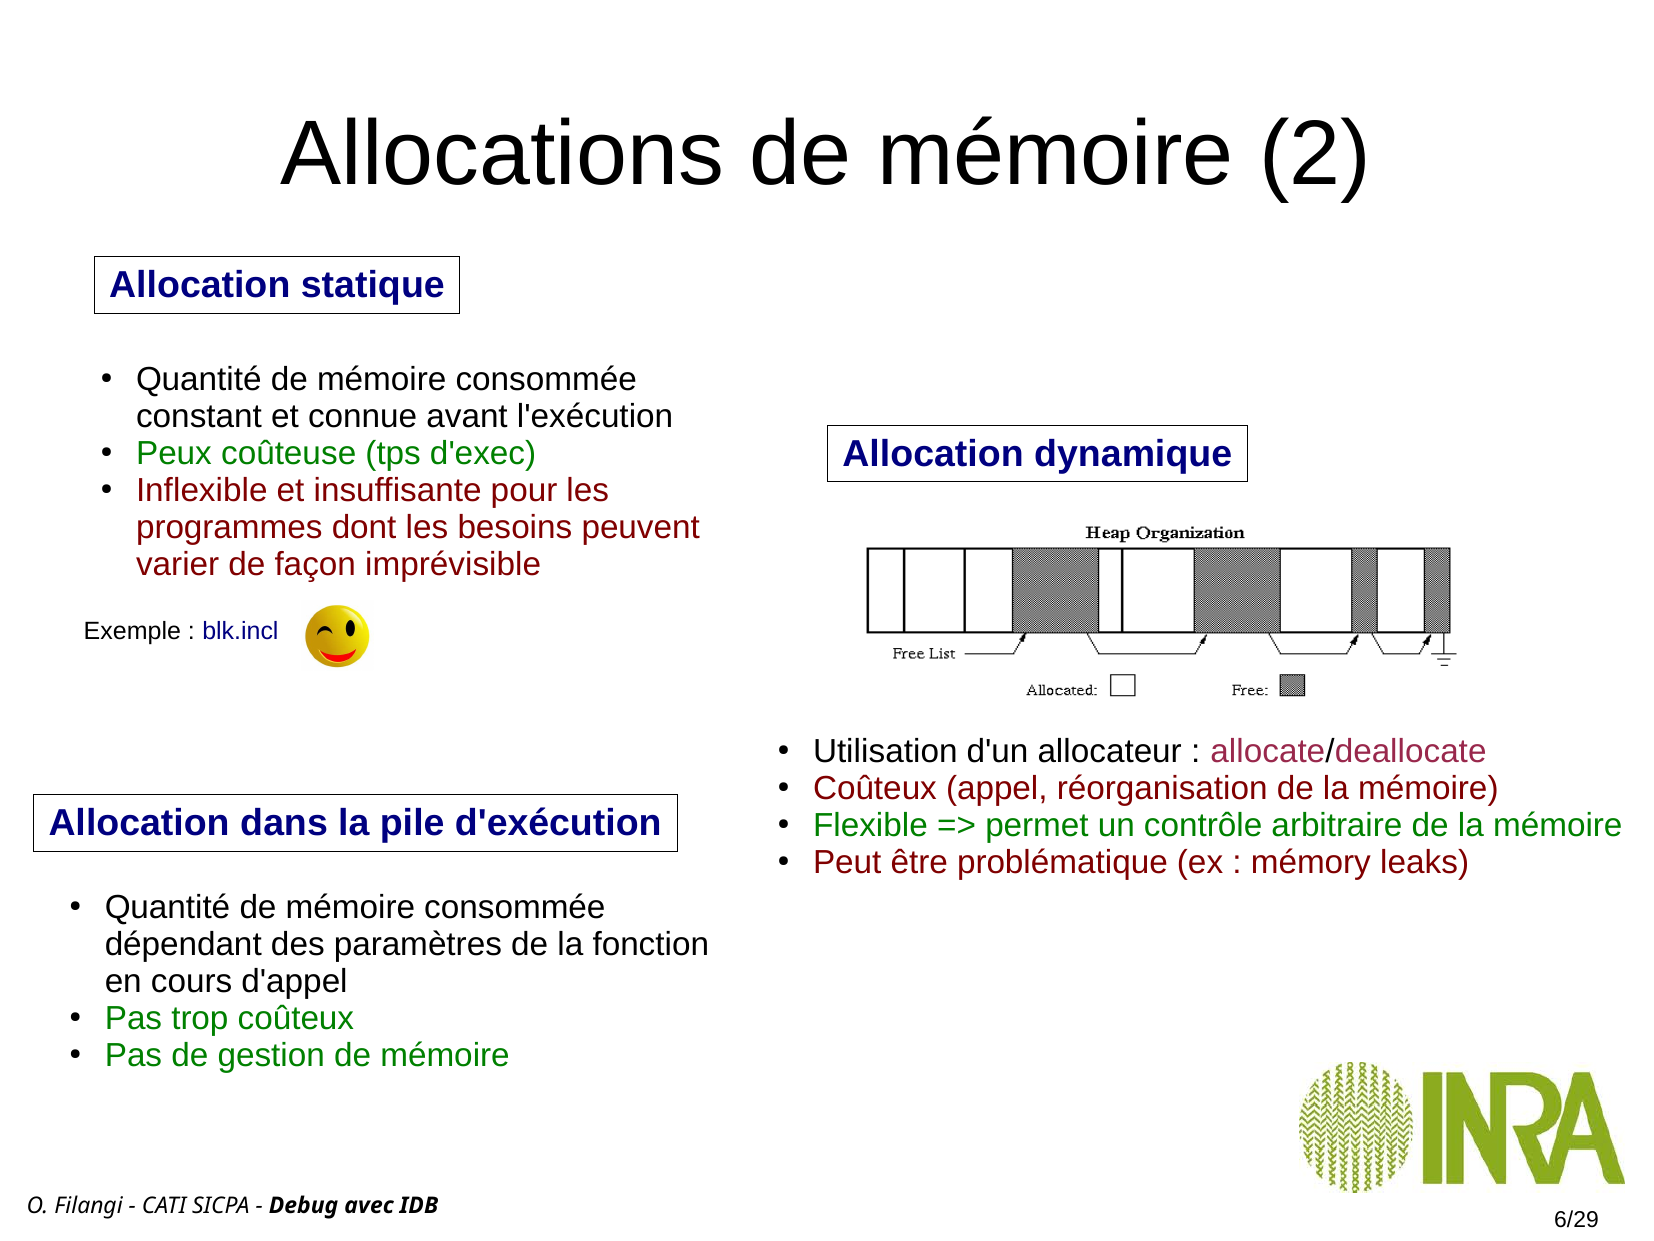

# Allocations de mémoire (2)
Allocation statique
Quantité de mémoire consommée constant et connue avant l'exécution
Peux coûteuse (tps d'exec)
Inflexible et insuffisante pour les programmes dont les besoins peuvent varier de façon imprévisible
Allocation dynamique
Exemple : blk.incl
Utilisation d'un allocateur : allocate/deallocate
Coûteux (appel, réorganisation de la mémoire)
Flexible => permet un contrôle arbitraire de la mémoire
Peut être problématique (ex : mémory leaks)
Allocation dans la pile d'exécution
Quantité de mémoire consommée dépendant des paramètres de la fonction en cours d'appel
Pas trop coûteux
Pas de gestion de mémoire
 O. Filangi - CATI SICPA - Debug avec IDB